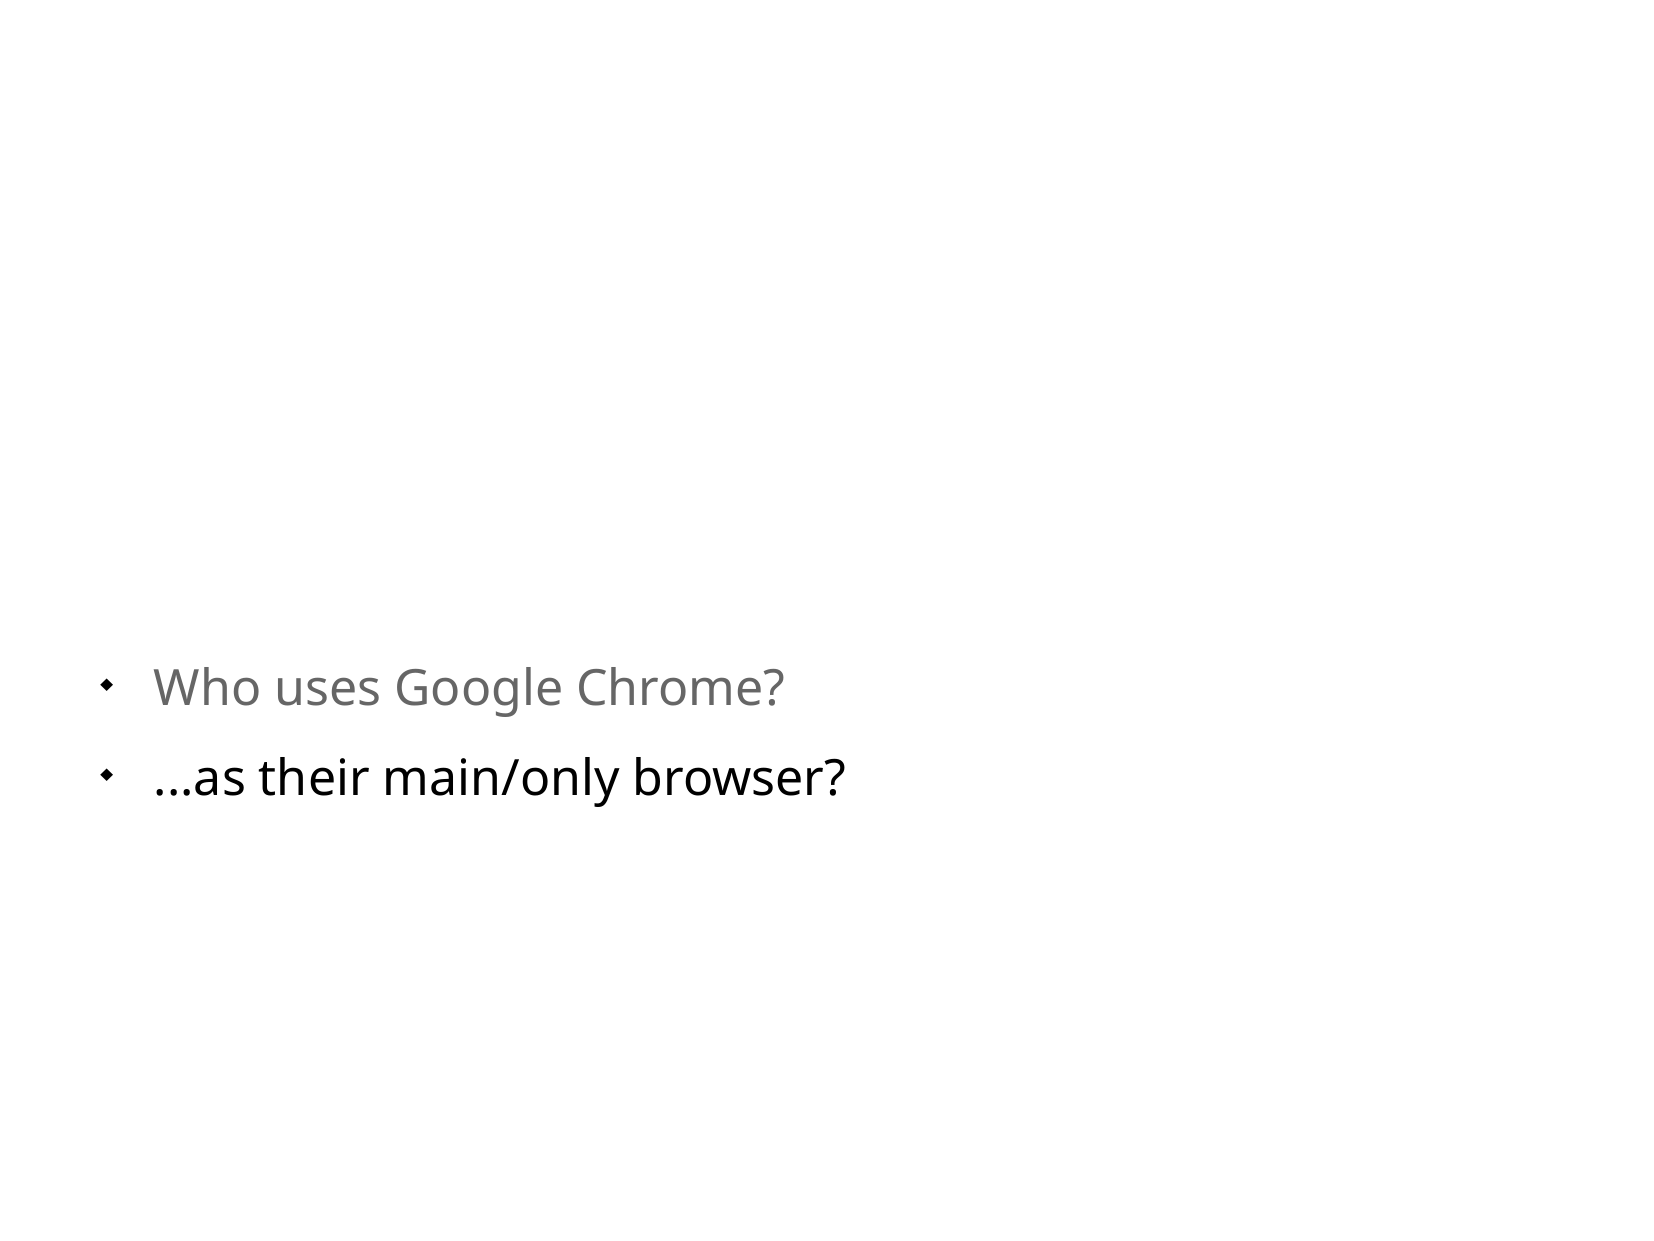

# Who uses Google Chrome?
...as their main/only browser?